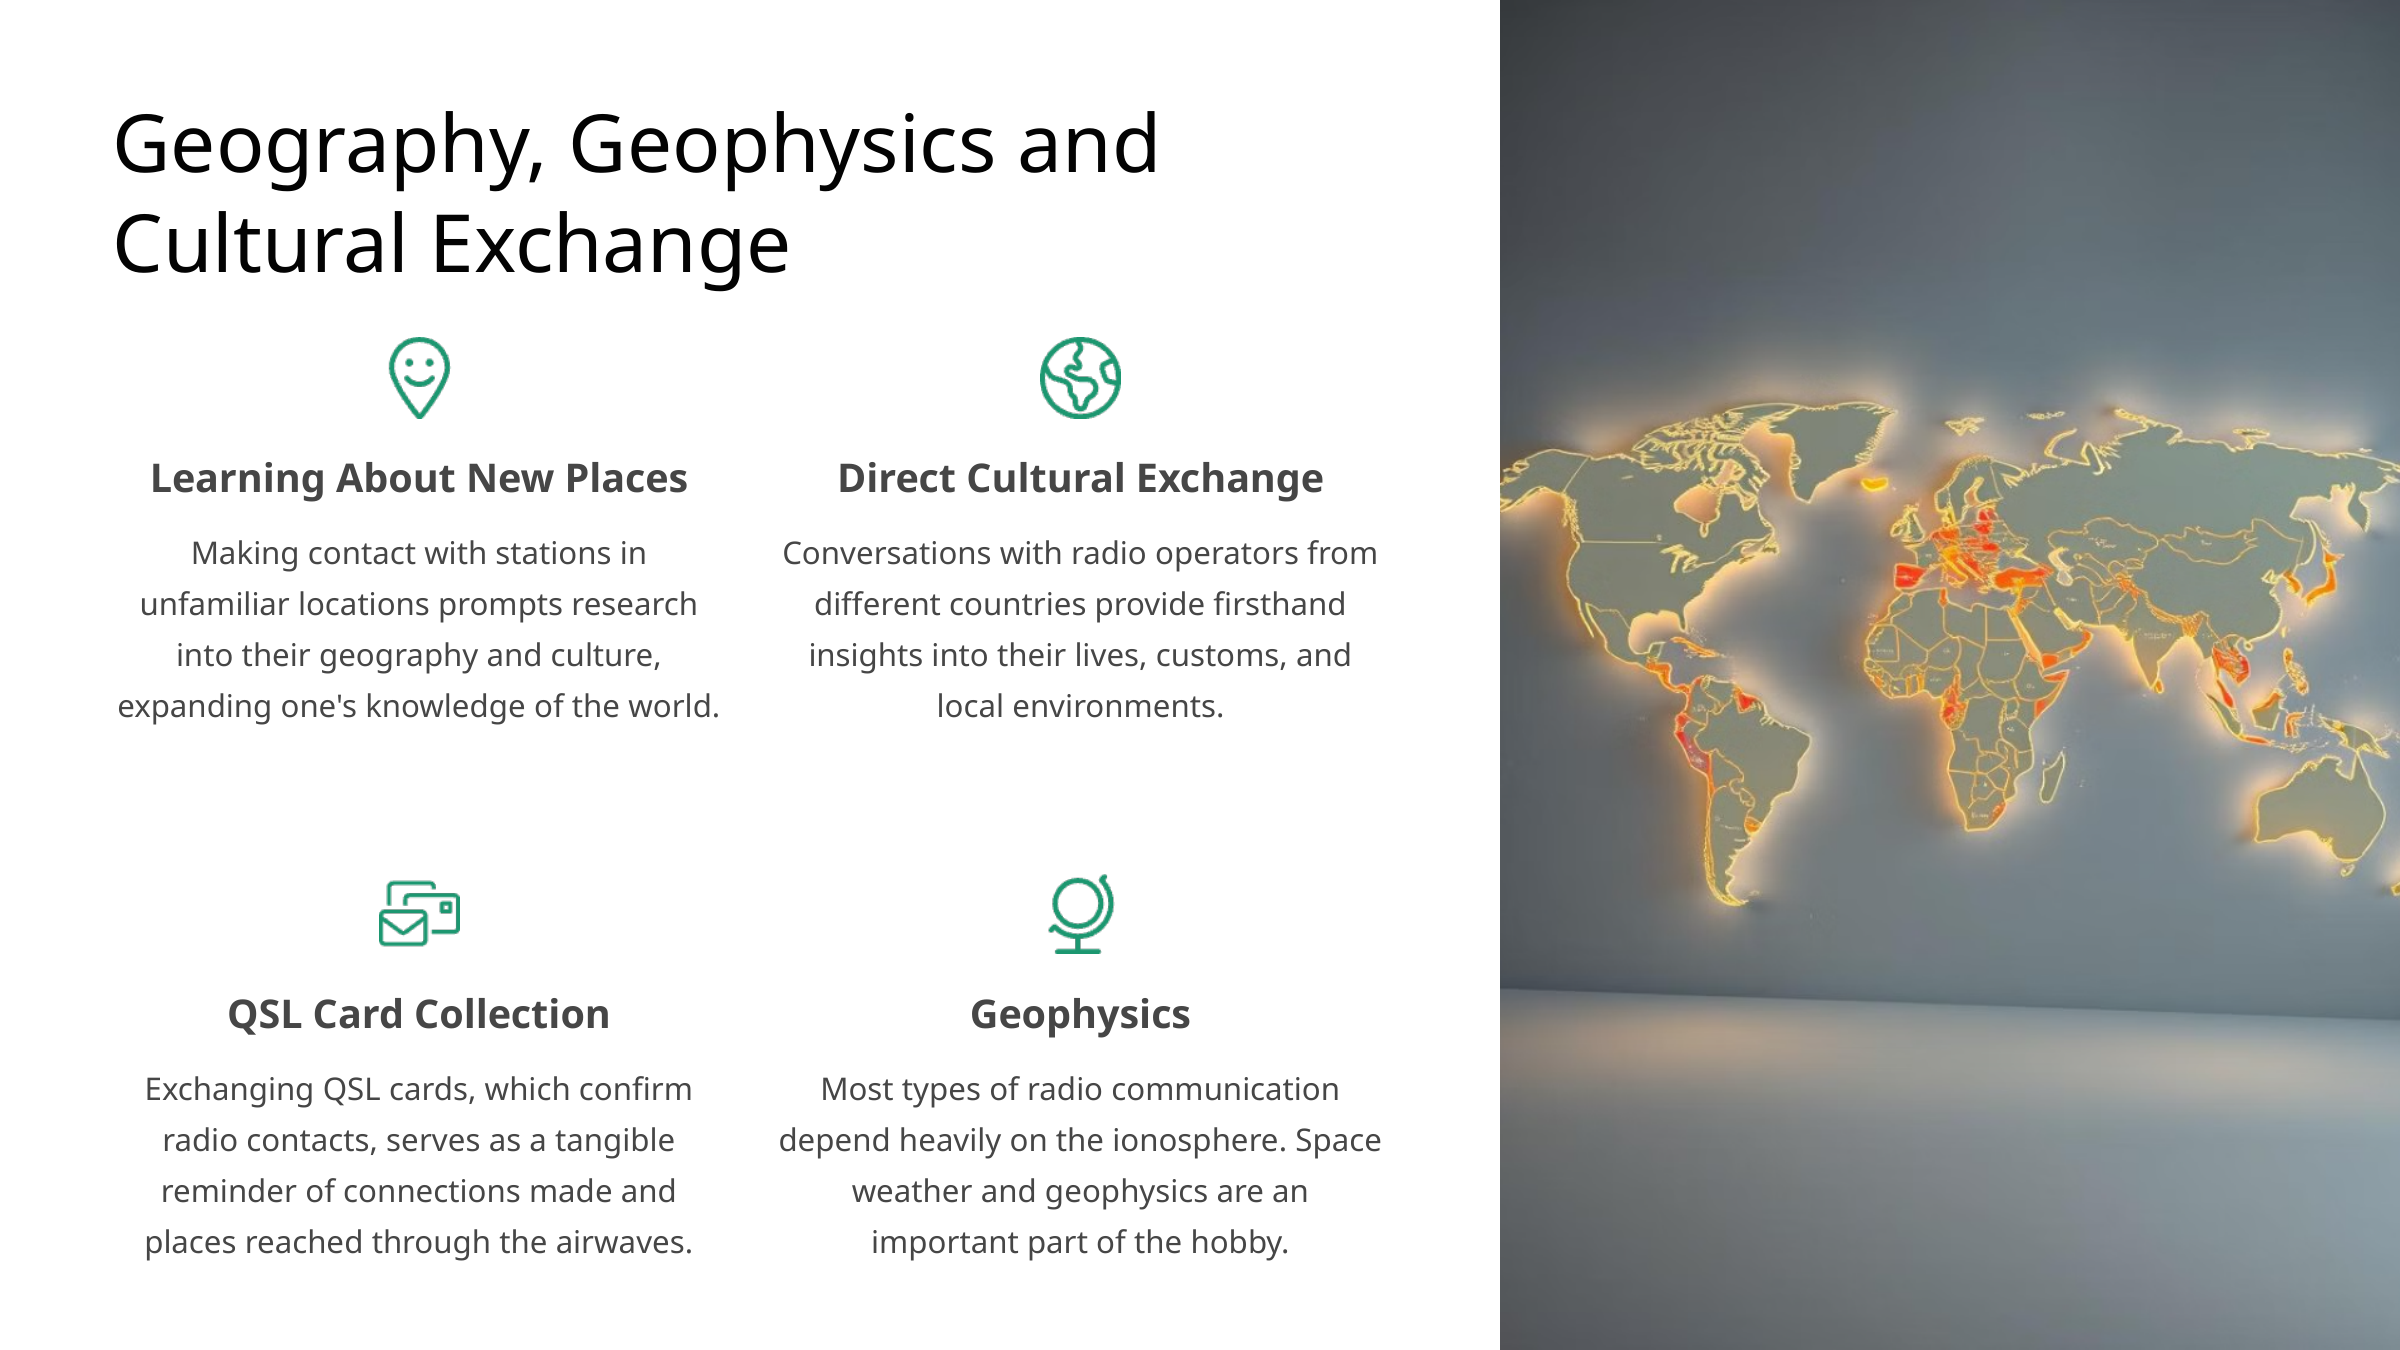

Geography, Geophysics and Cultural Exchange
Learning About New Places
Direct Cultural Exchange
Making contact with stations in unfamiliar locations prompts research into their geography and culture, expanding one's knowledge of the world.
Conversations with radio operators from different countries provide firsthand insights into their lives, customs, and local environments.
QSL Card Collection
Geophysics
Exchanging QSL cards, which confirm radio contacts, serves as a tangible reminder of connections made and places reached through the airwaves.
Most types of radio communication depend heavily on the ionosphere. Space weather and geophysics are an important part of the hobby.